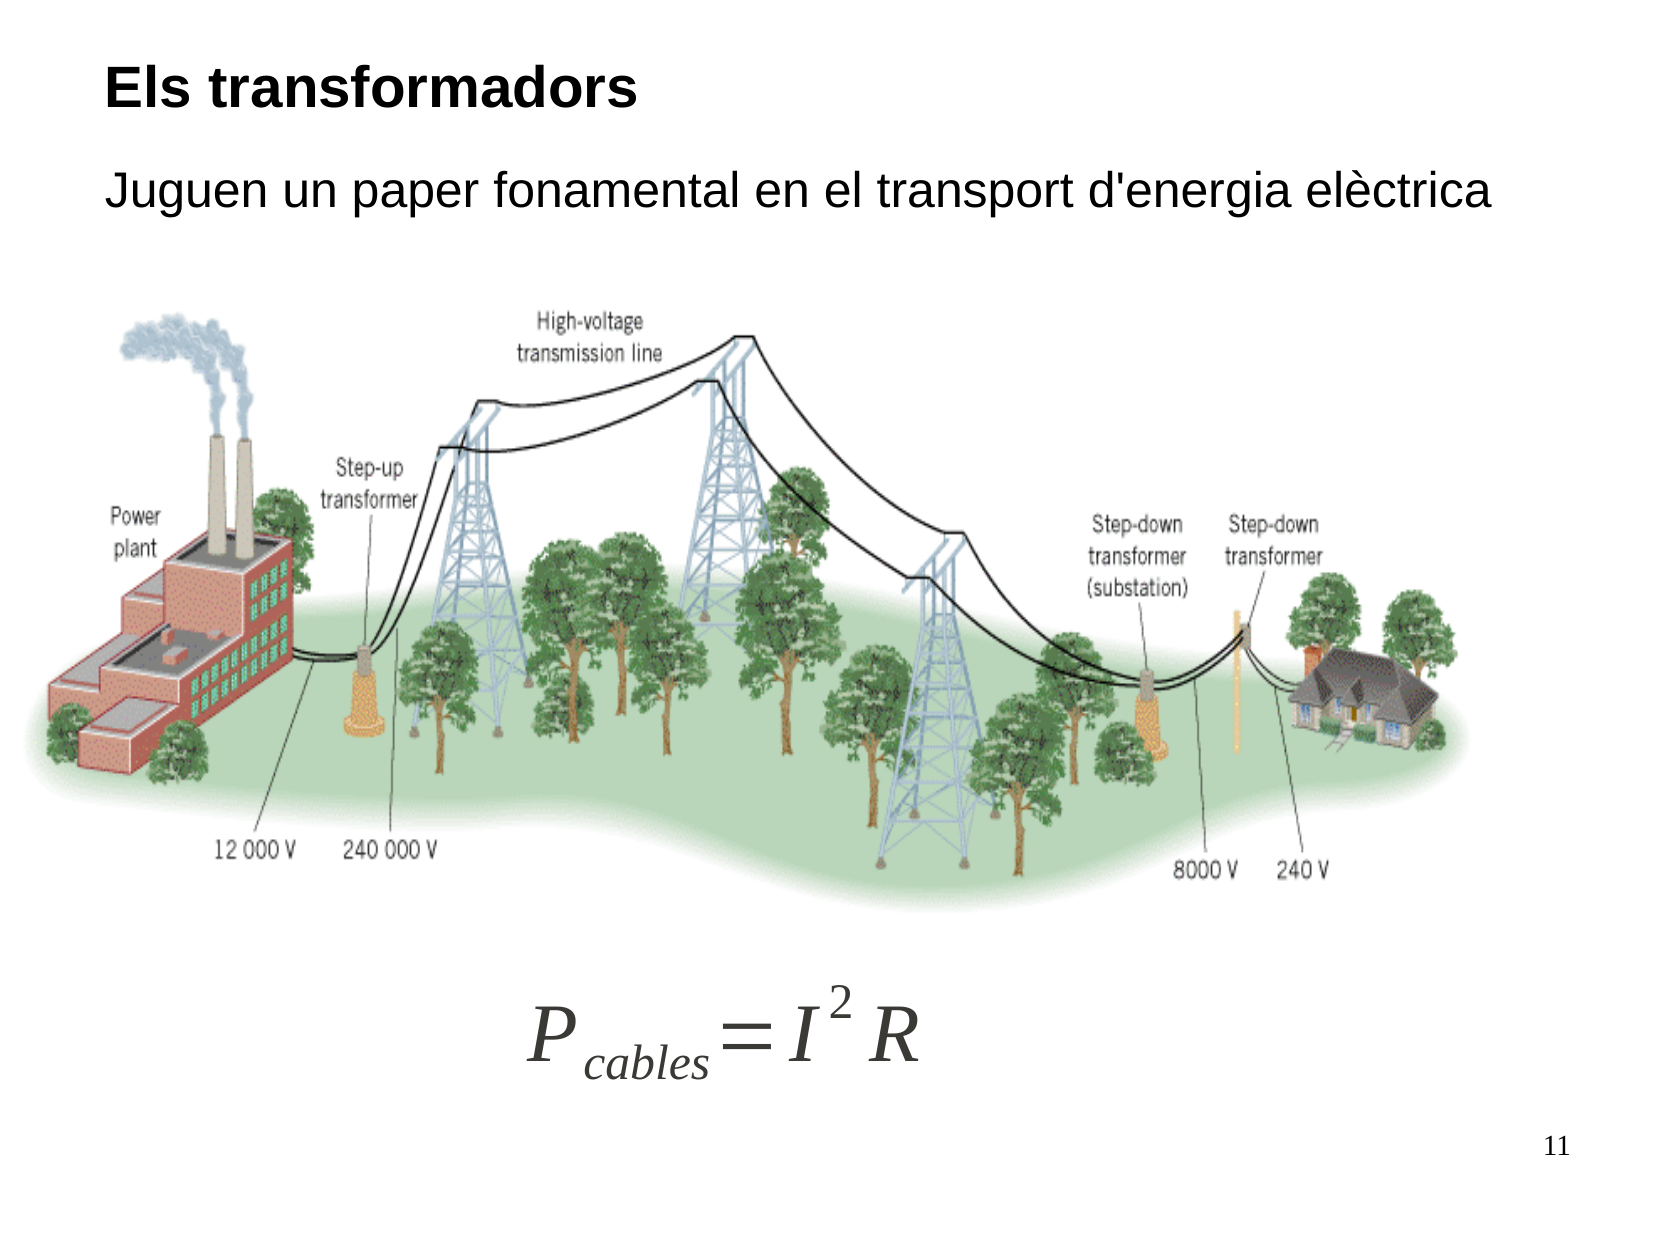

Els transformadors
Juguen un paper fonamental en el transport d'energia elèctrica
11